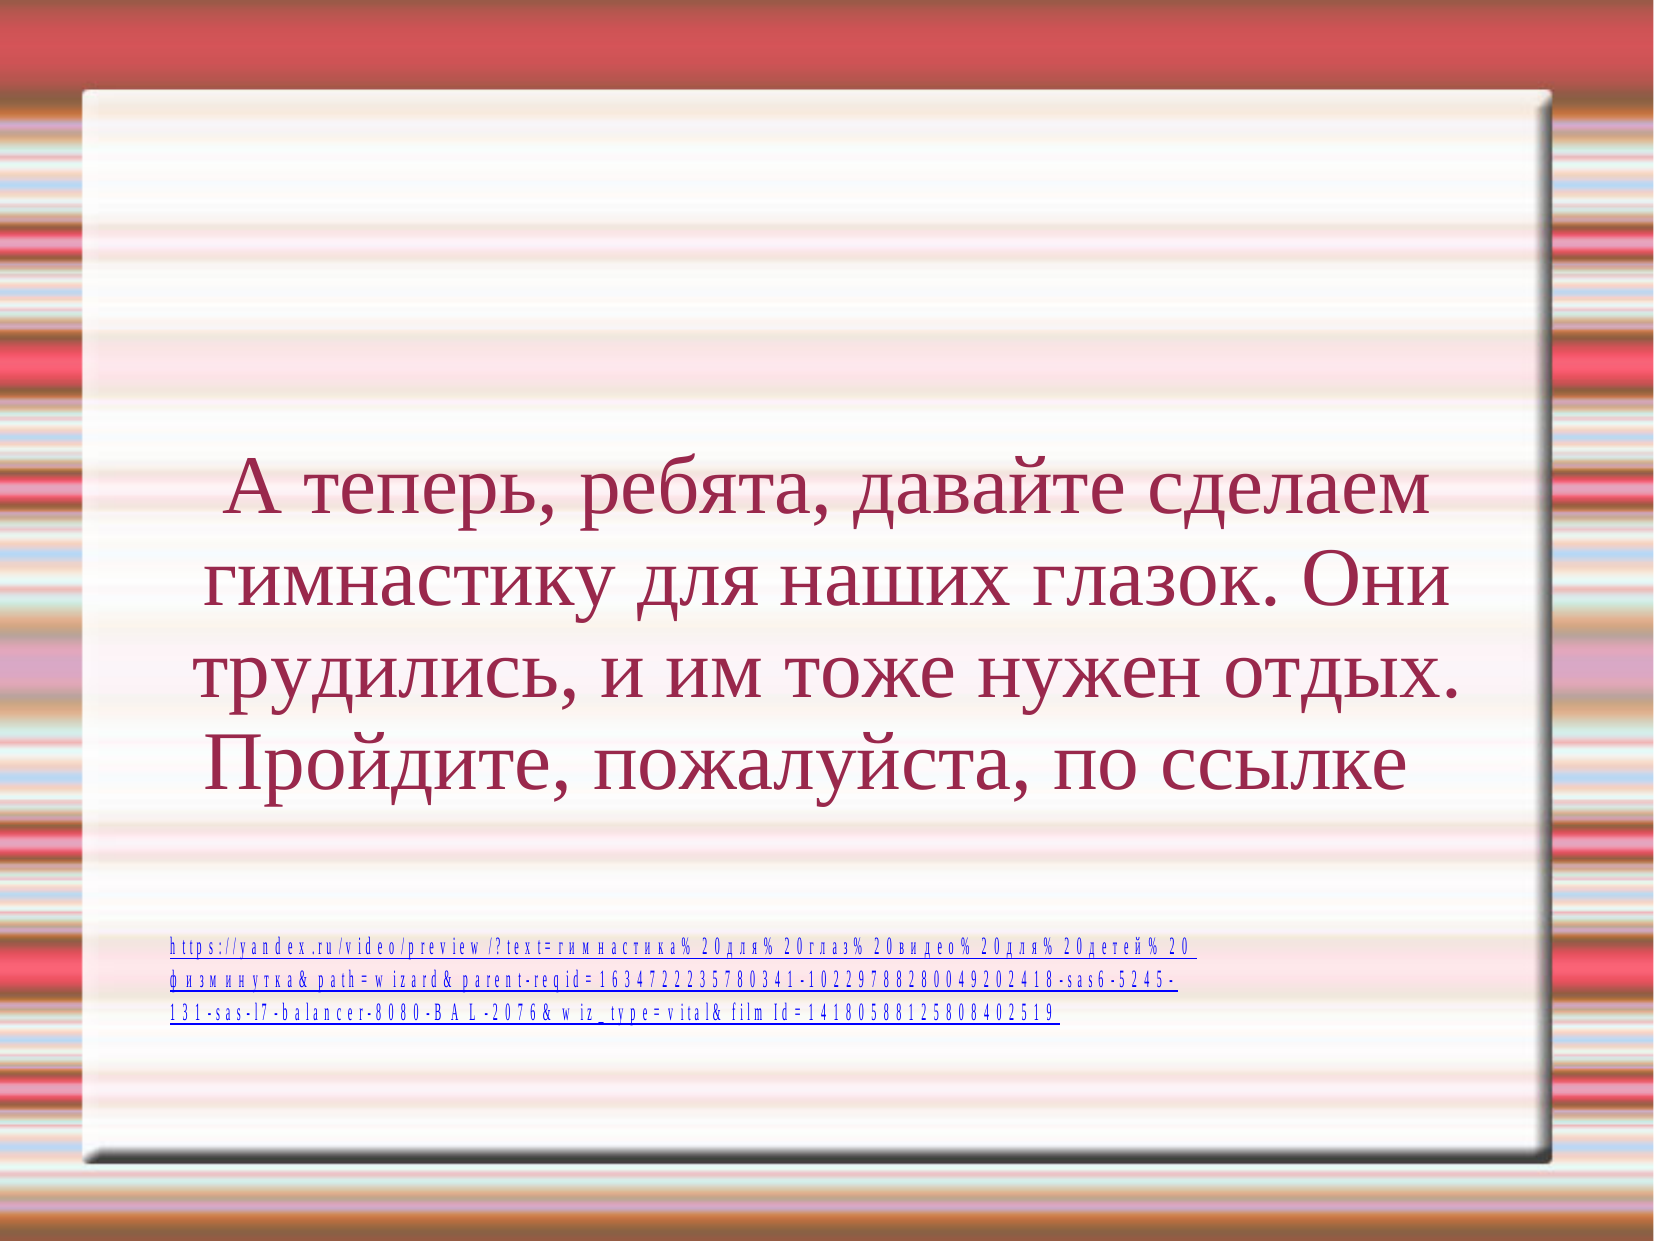

# А теперь, ребята, давайте сделаем гимнастику для наших глазок. Они трудились, и им тоже нужен отдых. Пройдите, пожалуйста, по ссылке